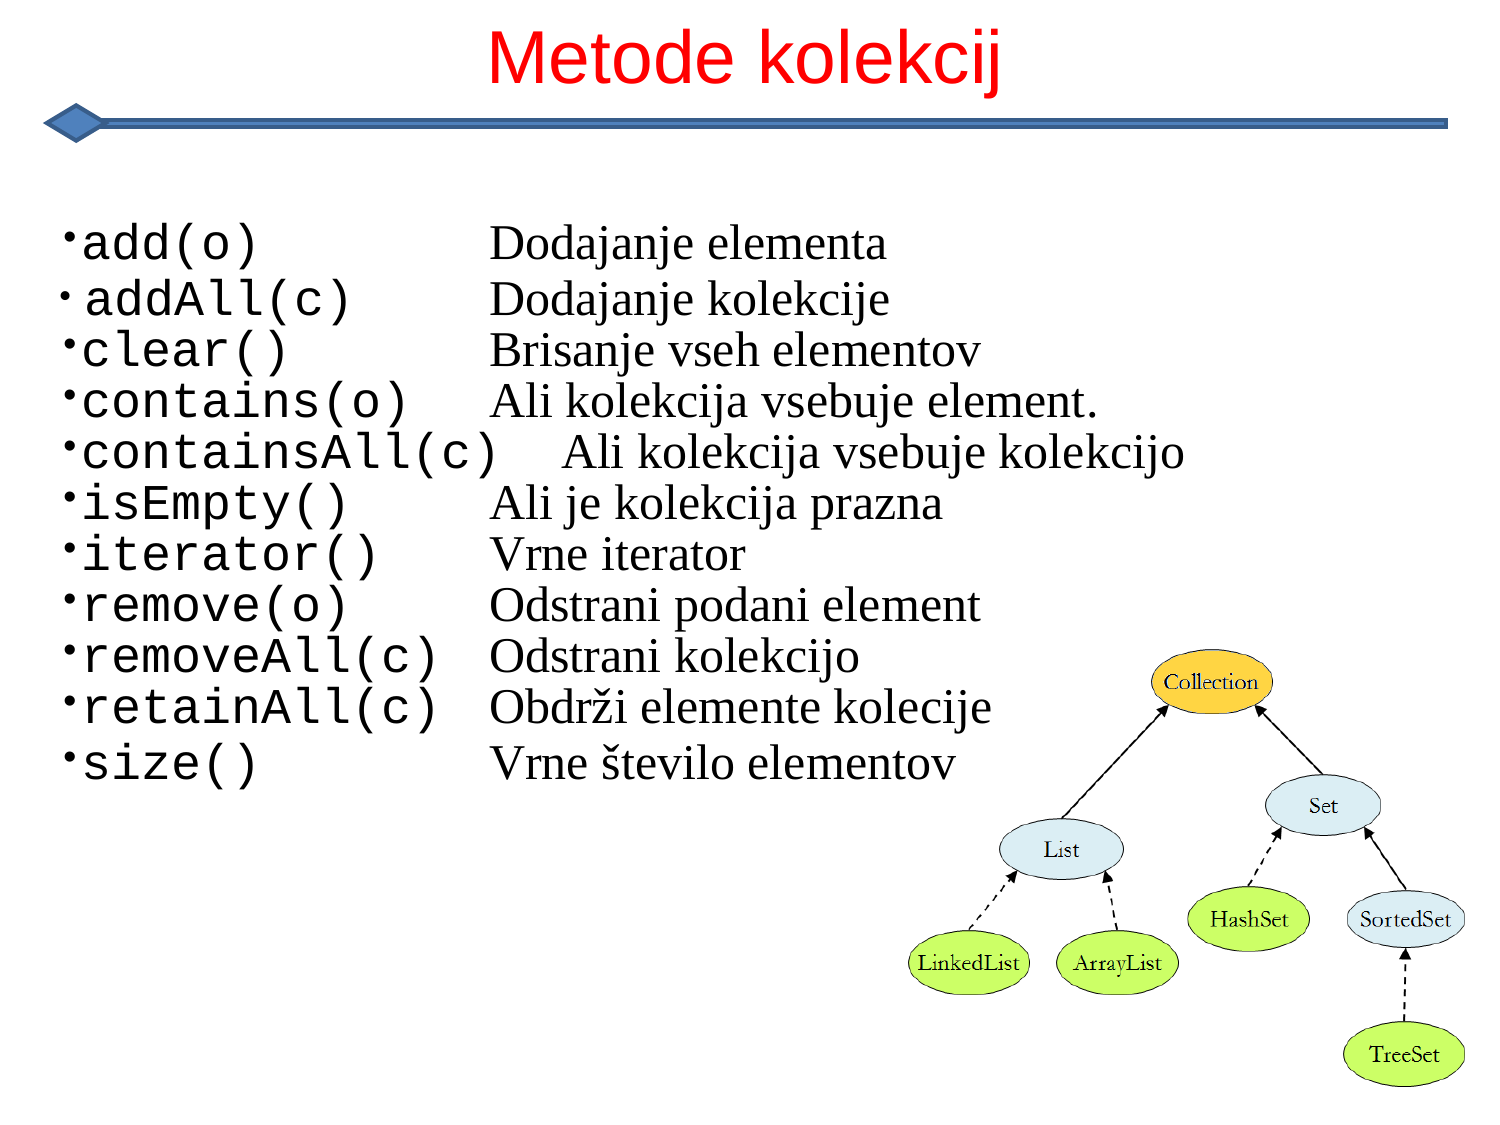

# Metode kolekcij
add(o) 	Dodajanje elementa
 addAll(c) 	Dodajanje kolekcije
clear() 	Brisanje vseh elementov
contains(o) 	Ali kolekcija vsebuje element.
containsAll(c) Ali kolekcija vsebuje kolekcijo
isEmpty() 		Ali je kolekcija prazna
iterator() 	Vrne iterator
remove(o) 	Odstrani podani element
removeAll(c) 	Odstrani kolekcijo
retainAll(c) 	Obdrži elemente kolecije
size() 	Vrne število elementov